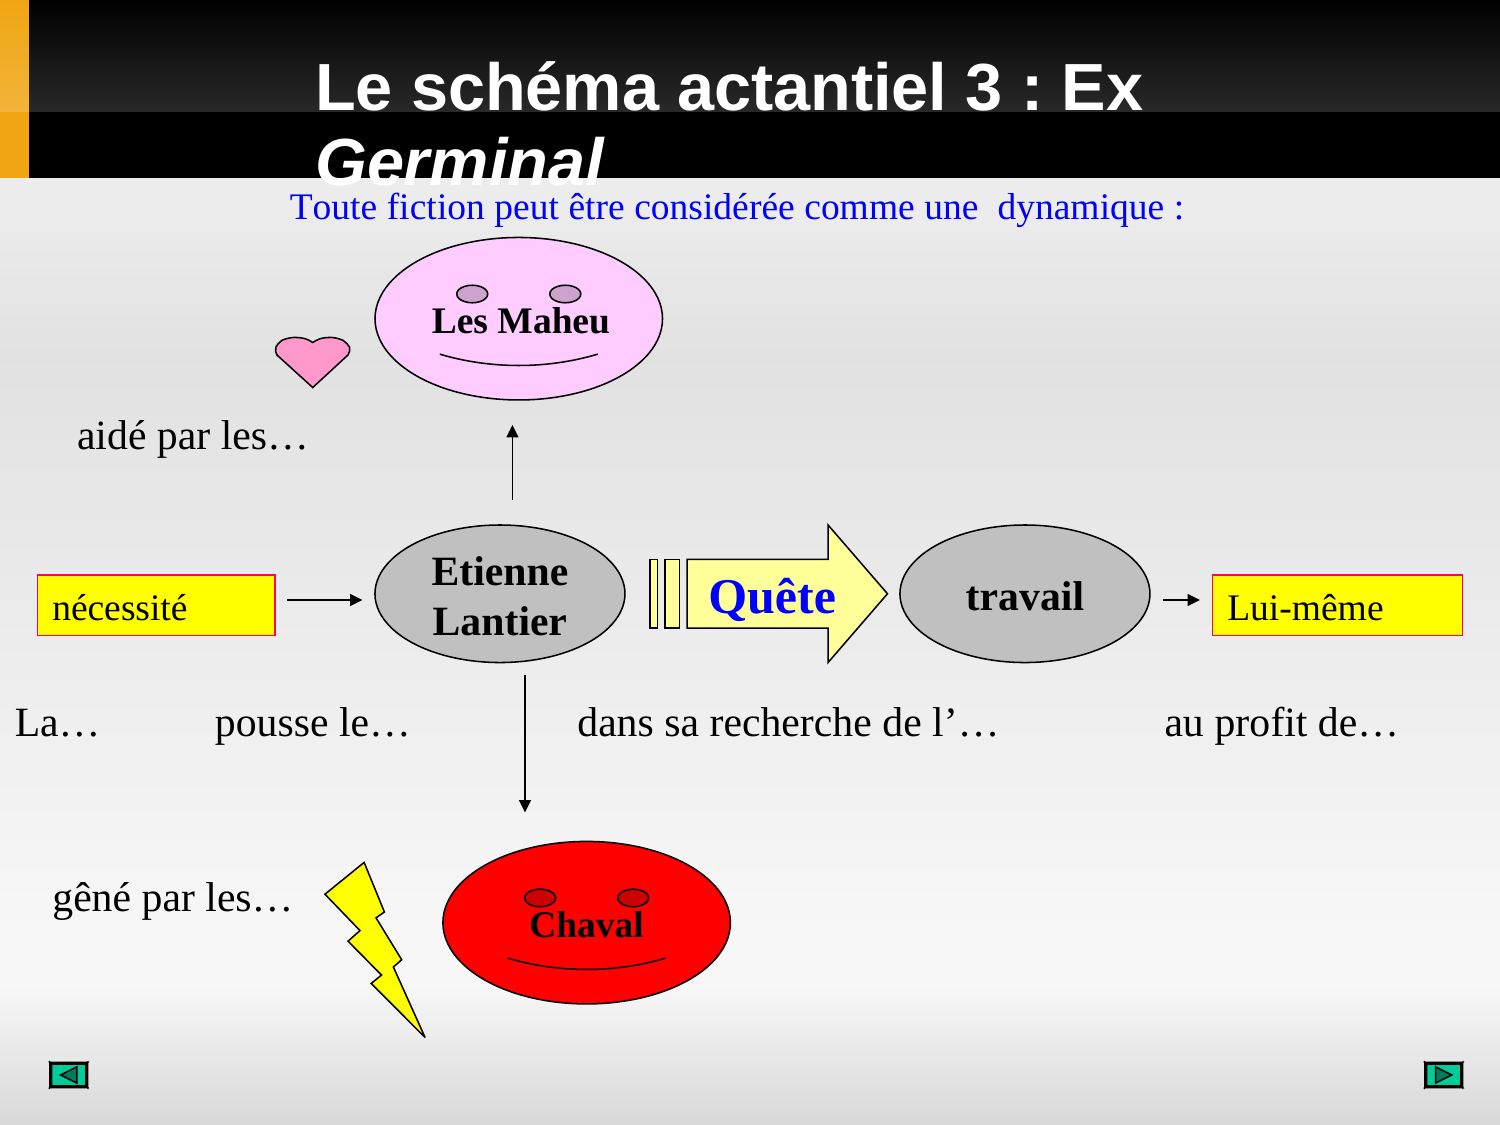

# Le schéma actantiel 3 : Ex Germinal
Toute fiction peut être considérée comme une dynamique :
Les Maheu
aidé par les…
Etienne
Lantier
Quête
travail
nécessité
Lui-même
La…
pousse le…
dans sa recherche de l’…
au profit de…
Chaval
gêné par les…